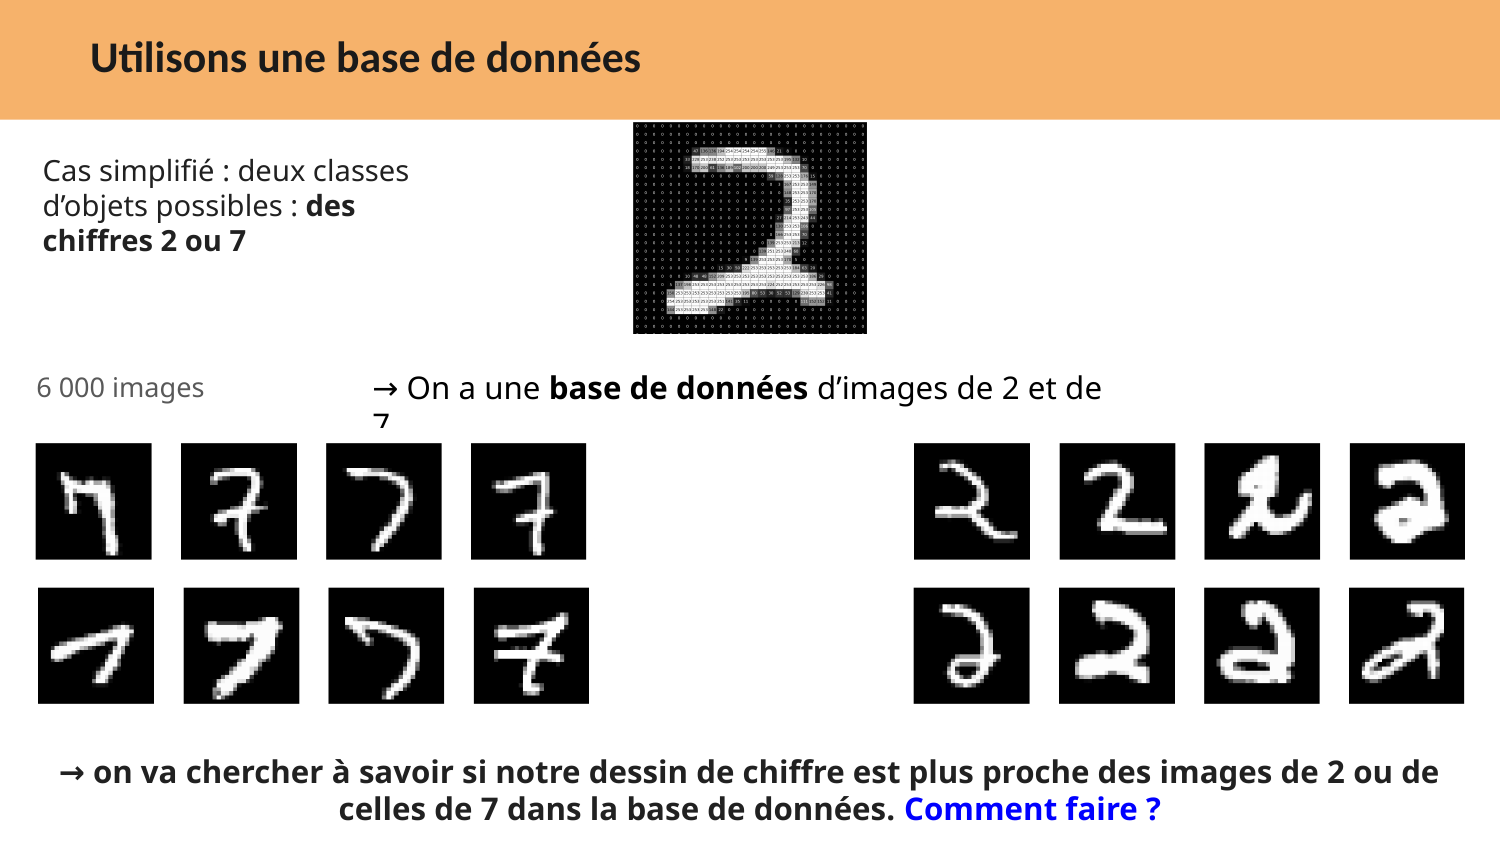

# Utilisons une base de données
Cas simplifié : deux classes d’objets possibles : des chiffres 2 ou 7
→ On a une base de données d’images de 2 et de 7
6 000 images
→ on va chercher à savoir si notre dessin de chiffre est plus proche des images de 2 ou de celles de 7 dans la base de données. Comment faire ?